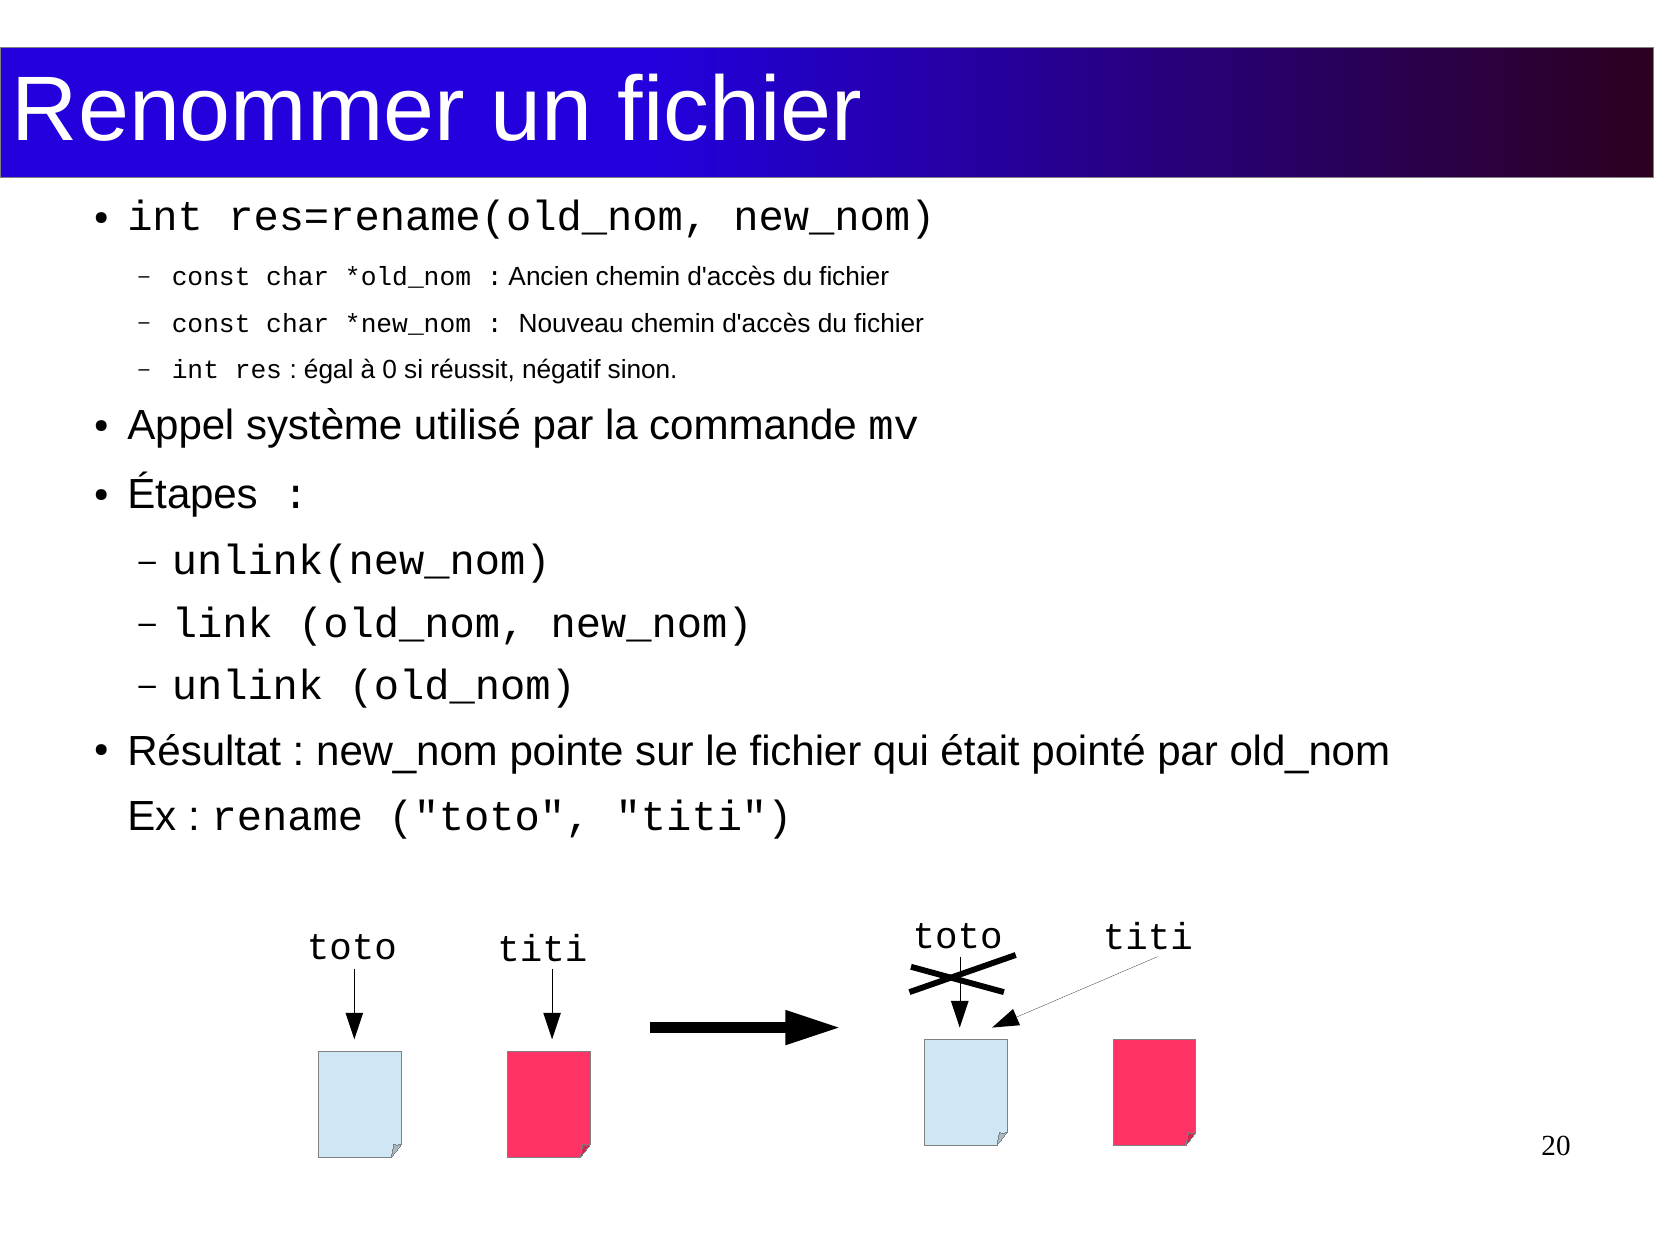

# Renommer un fichier
int res=rename(old_nom, new_nom)
const char *old_nom : Ancien chemin d'accès du fichier
const char *new_nom : Nouveau chemin d'accès du fichier
int res : égal à 0 si réussit, négatif sinon.
Appel système utilisé par la commande mv
Étapes :
unlink(new_nom)
link (old_nom, new_nom)
unlink (old_nom)
Résultat : new_nom pointe sur le fichier qui était pointé par old_nom
Ex : rename ("toto", "titi")
toto
titi
toto
titi
20